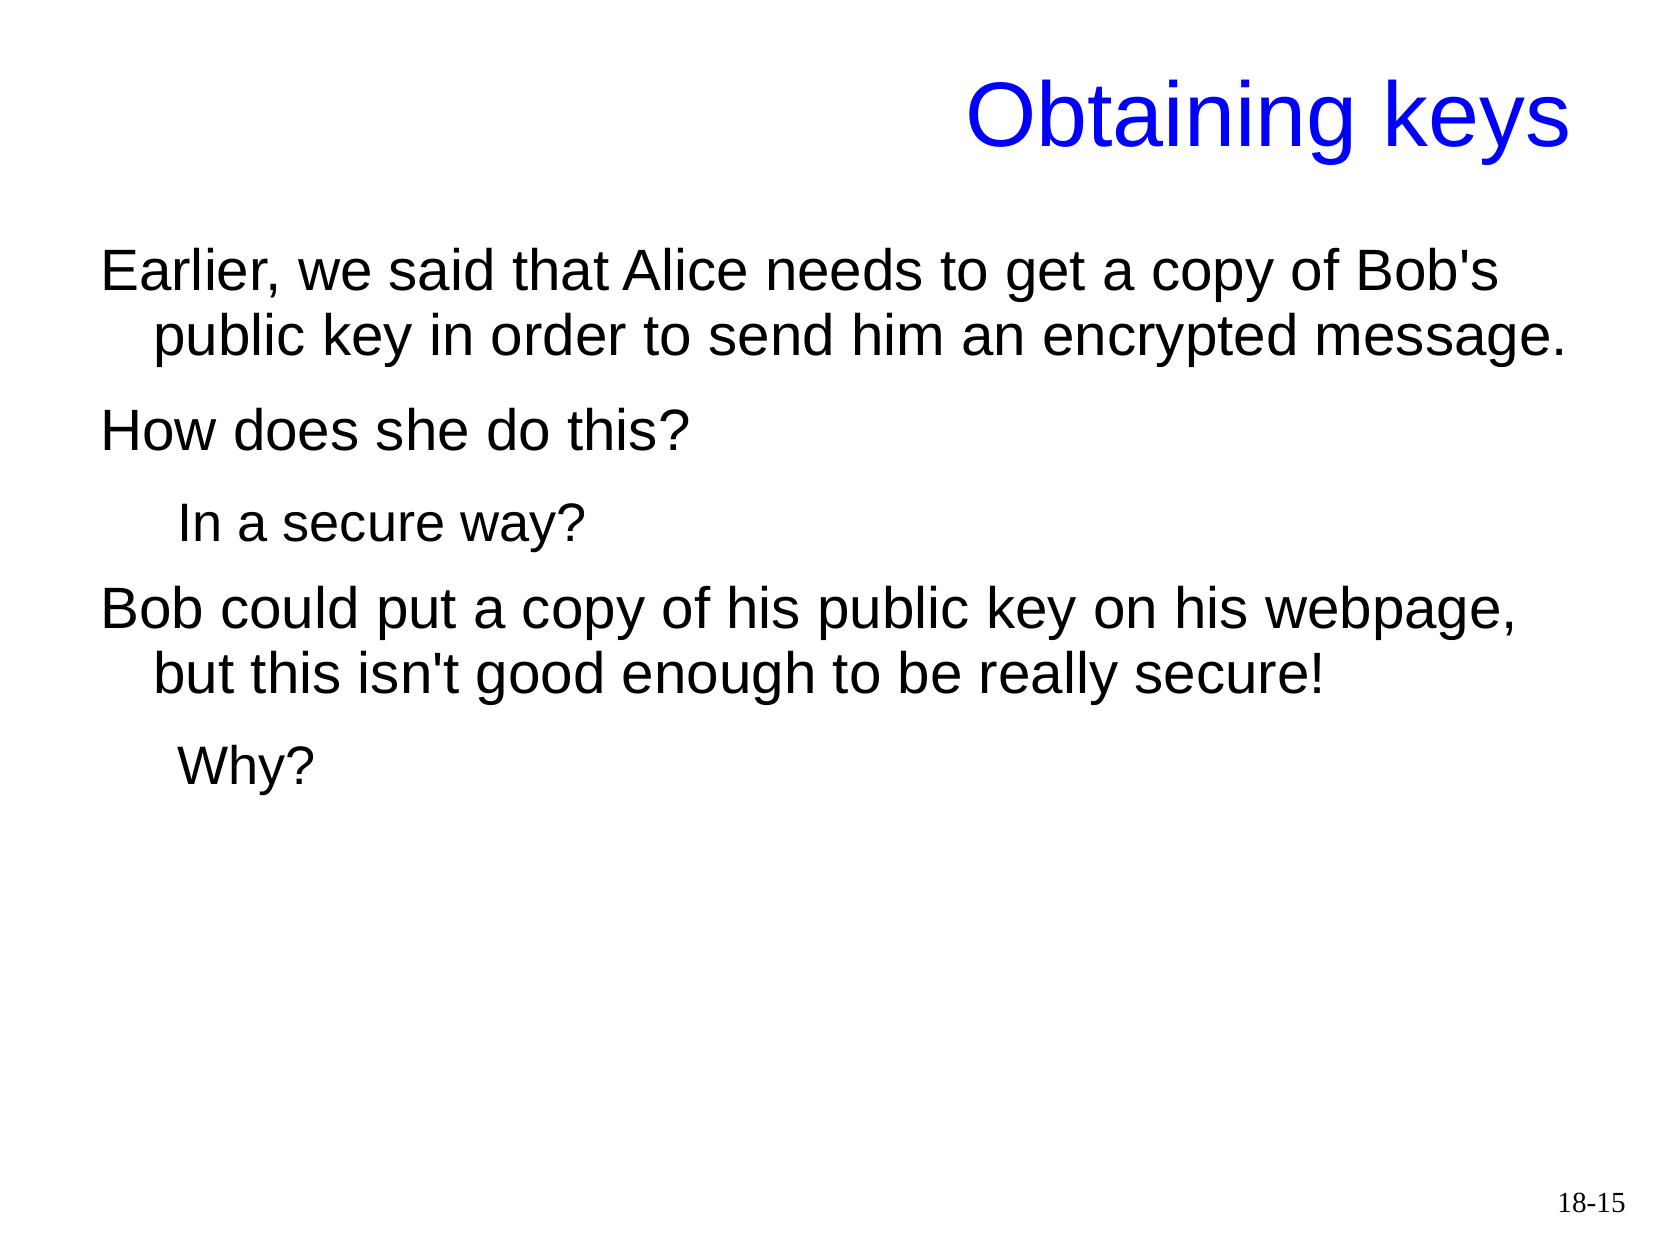

# Obtaining keys
Earlier, we said that Alice needs to get a copy of Bob's public key in order to send him an encrypted message.
How does she do this?
In a secure way?
Bob could put a copy of his public key on his webpage, but this isn't good enough to be really secure!
Why?